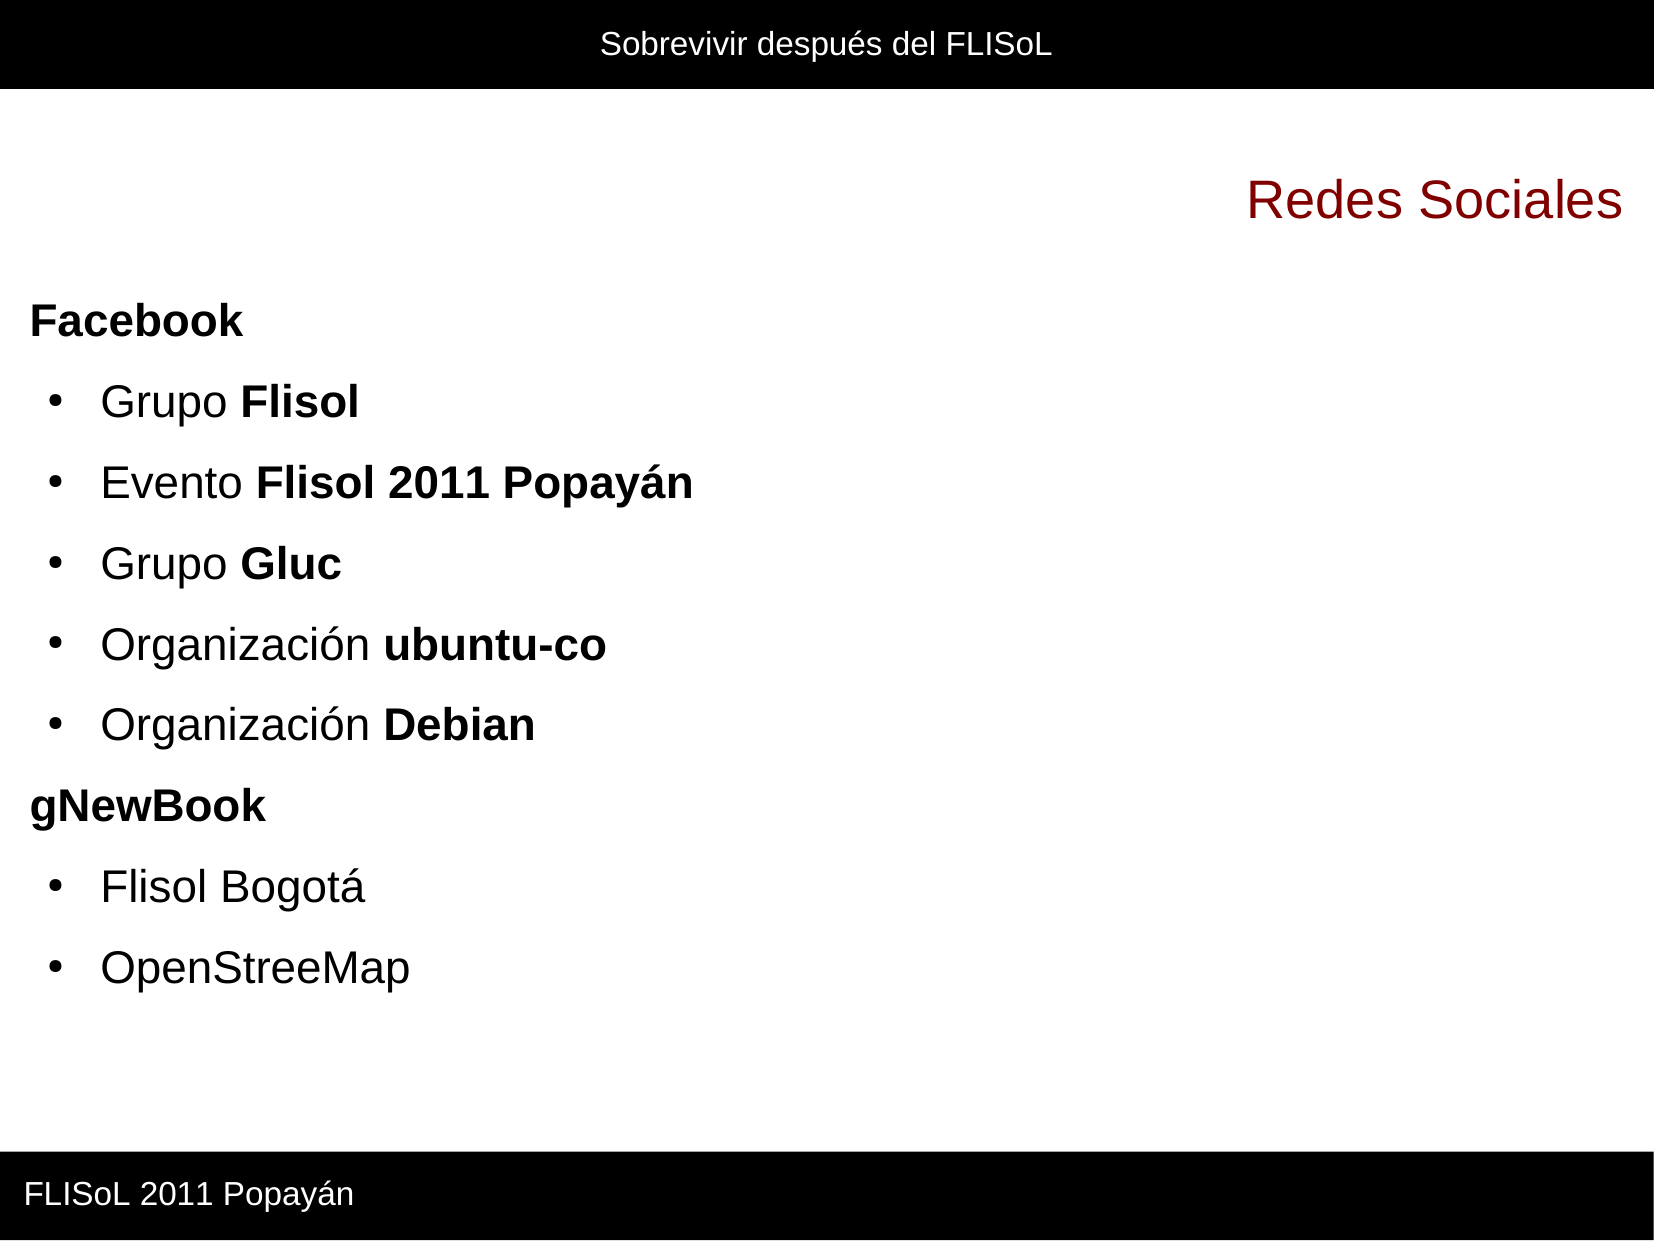

# Redes Sociales
Facebook
Grupo Flisol
Evento Flisol 2011 Popayán
Grupo Gluc
Organización ubuntu-co
Organización Debian
gNewBook
Flisol Bogotá
OpenStreeMap